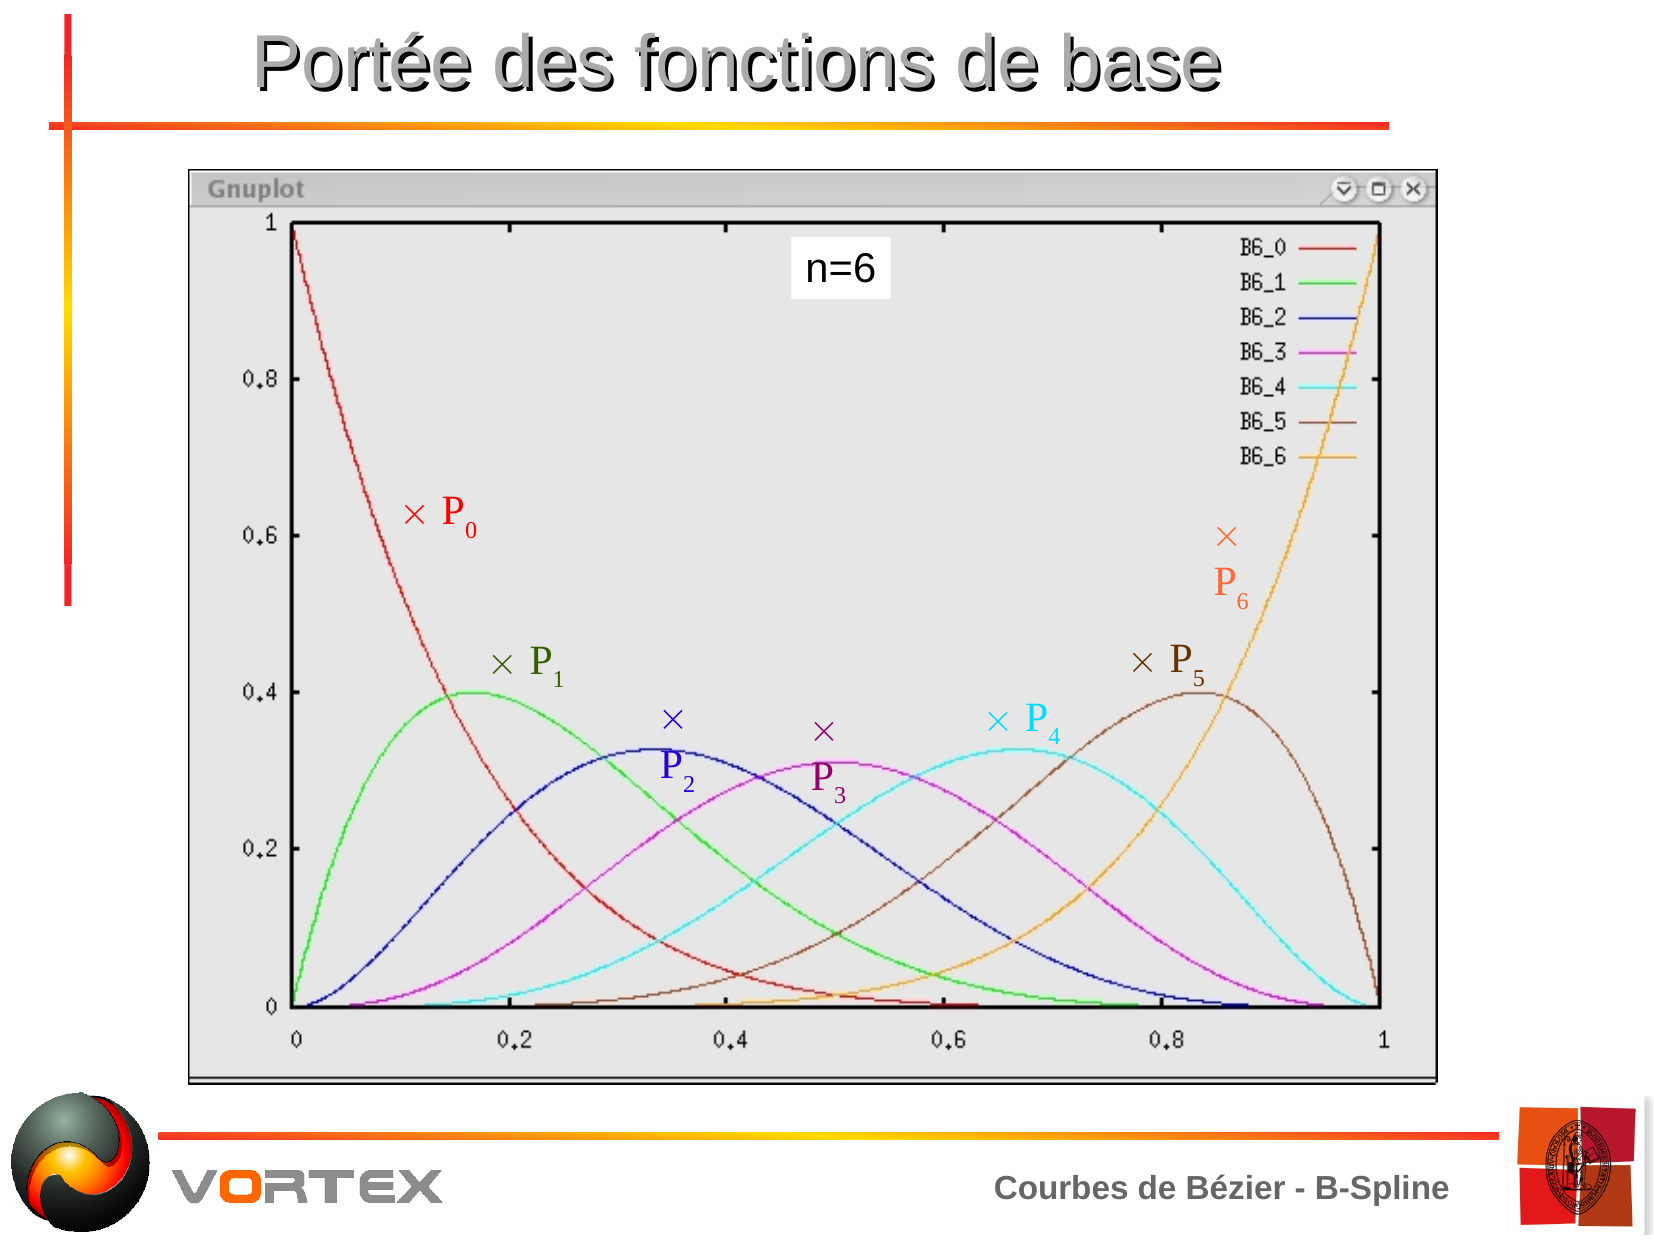

# Portée des fonctions de base
n=6
 P0
 P6
 P5
 P1
 P2
 P4
 P3